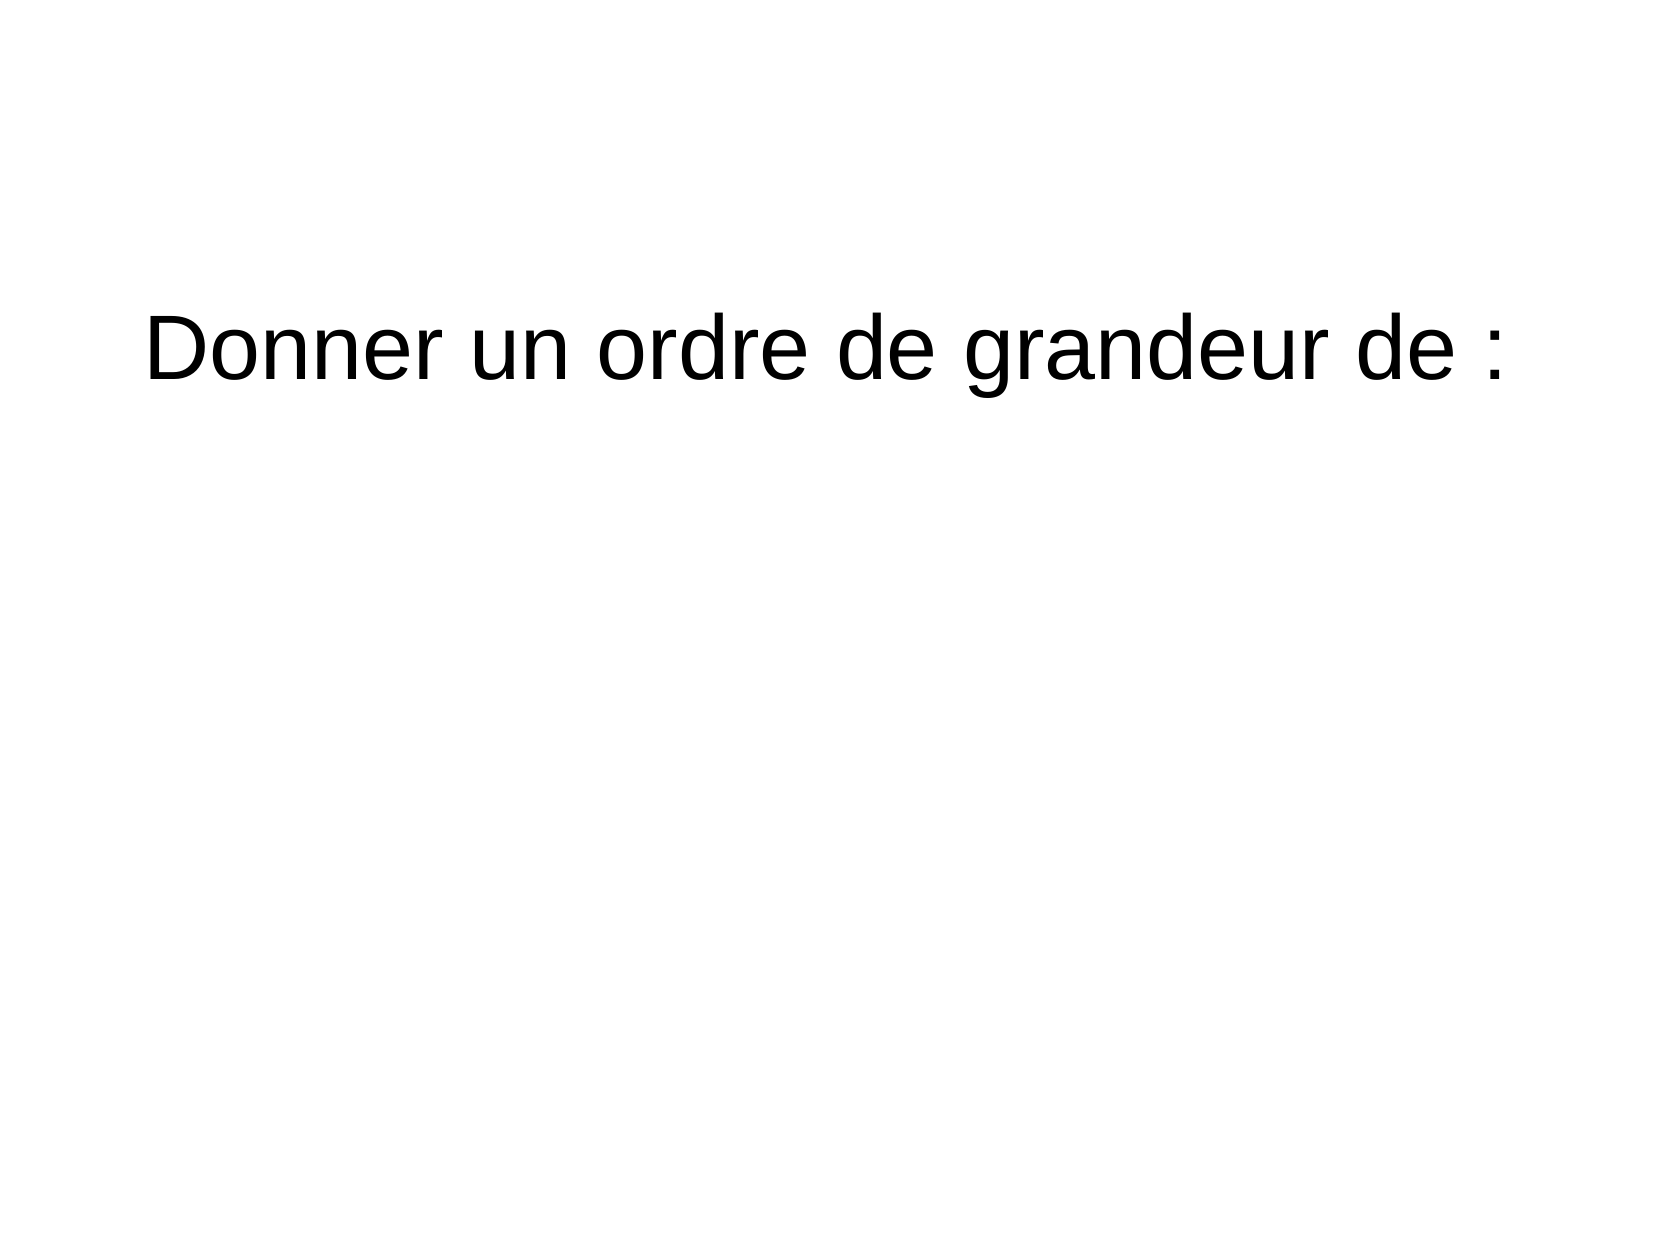

# Donner un ordre de grandeur de :